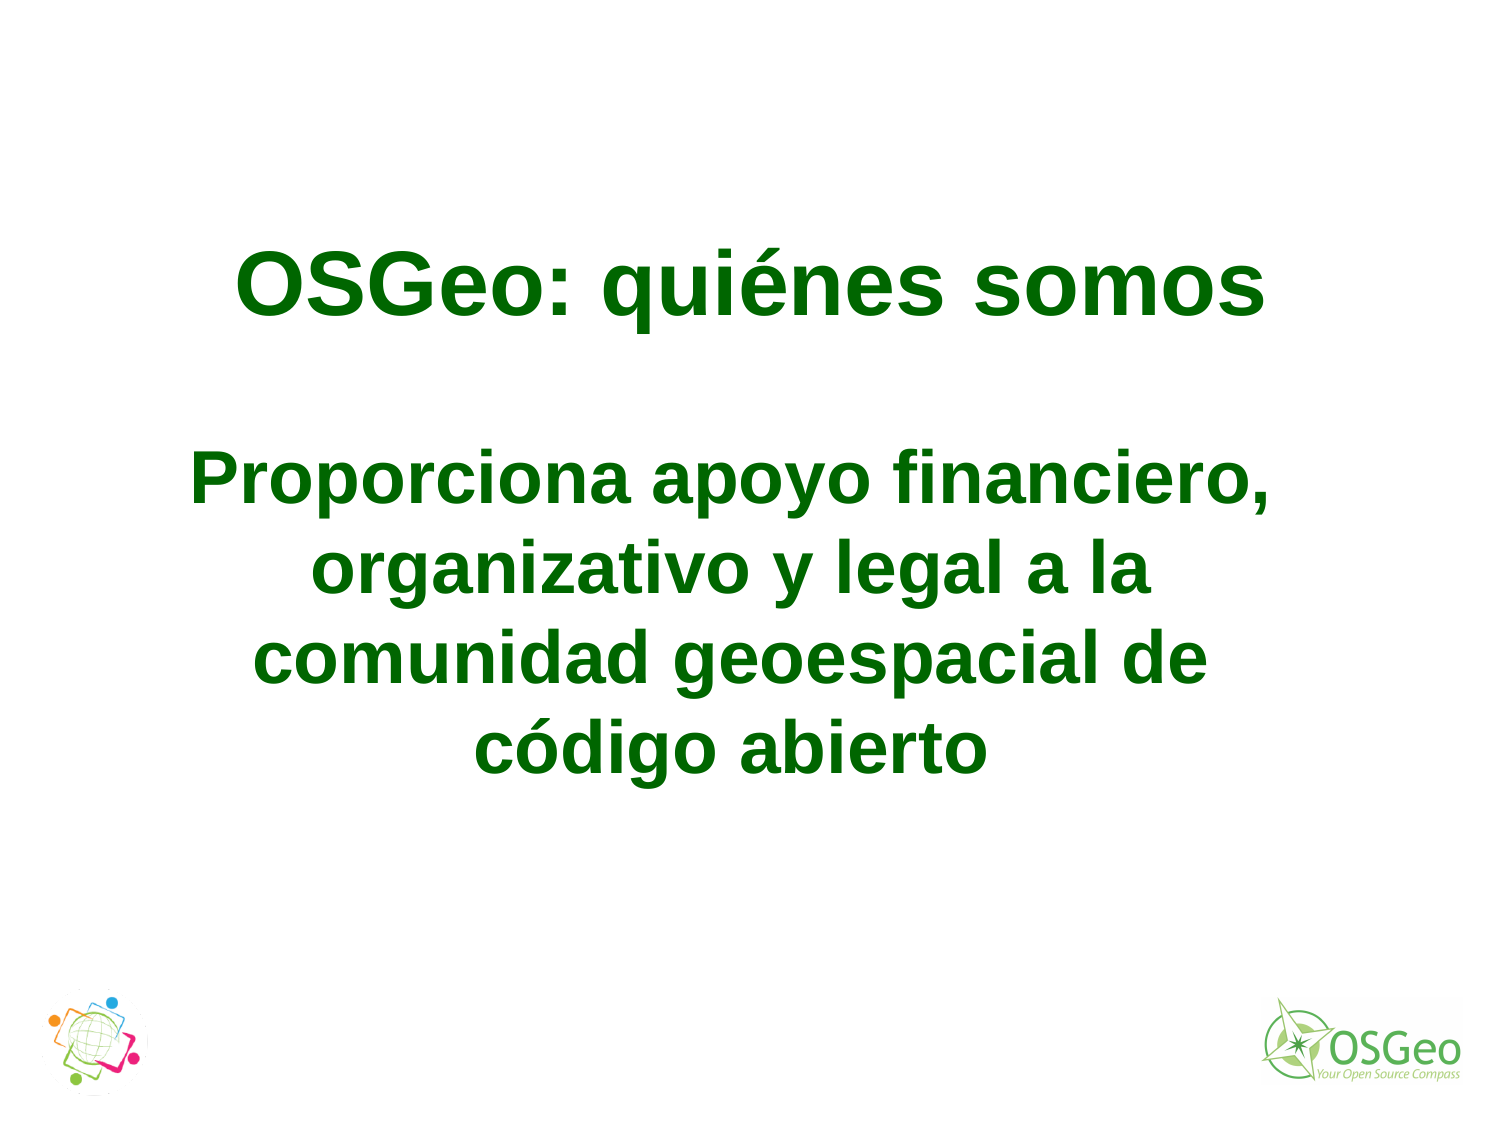

OSGeo: quiénes somos
Proporciona apoyo financiero, organizativo y legal a la comunidad geoespacial de código abierto